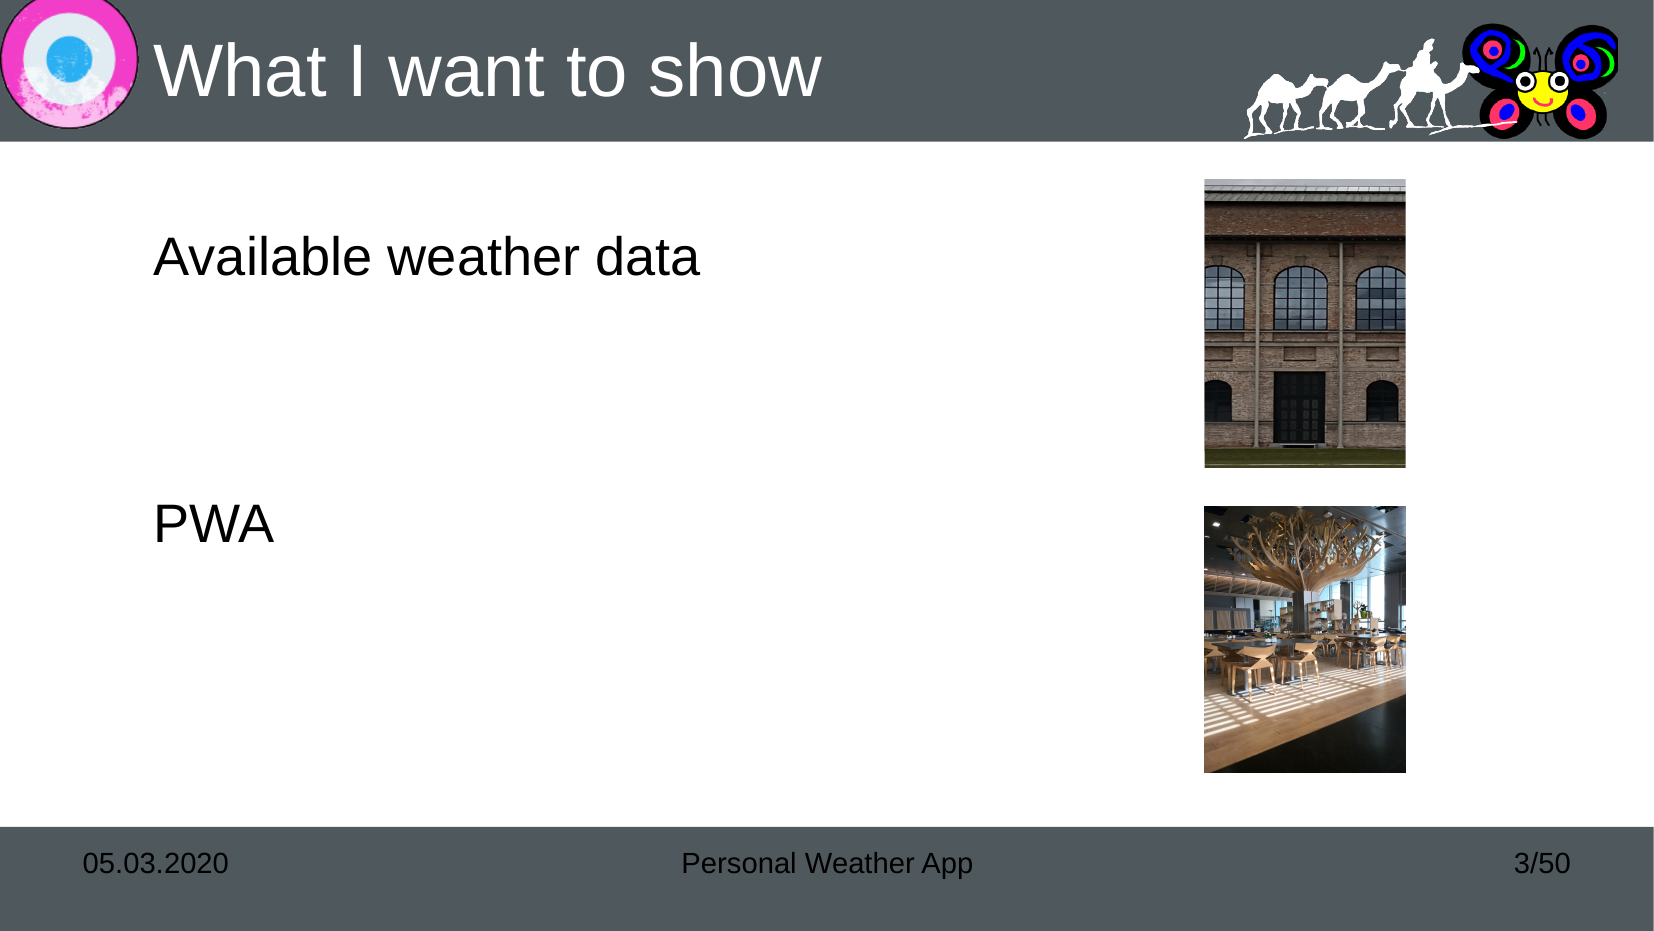

# What I want to show
Available weather data
PWA
08. März 2019
3